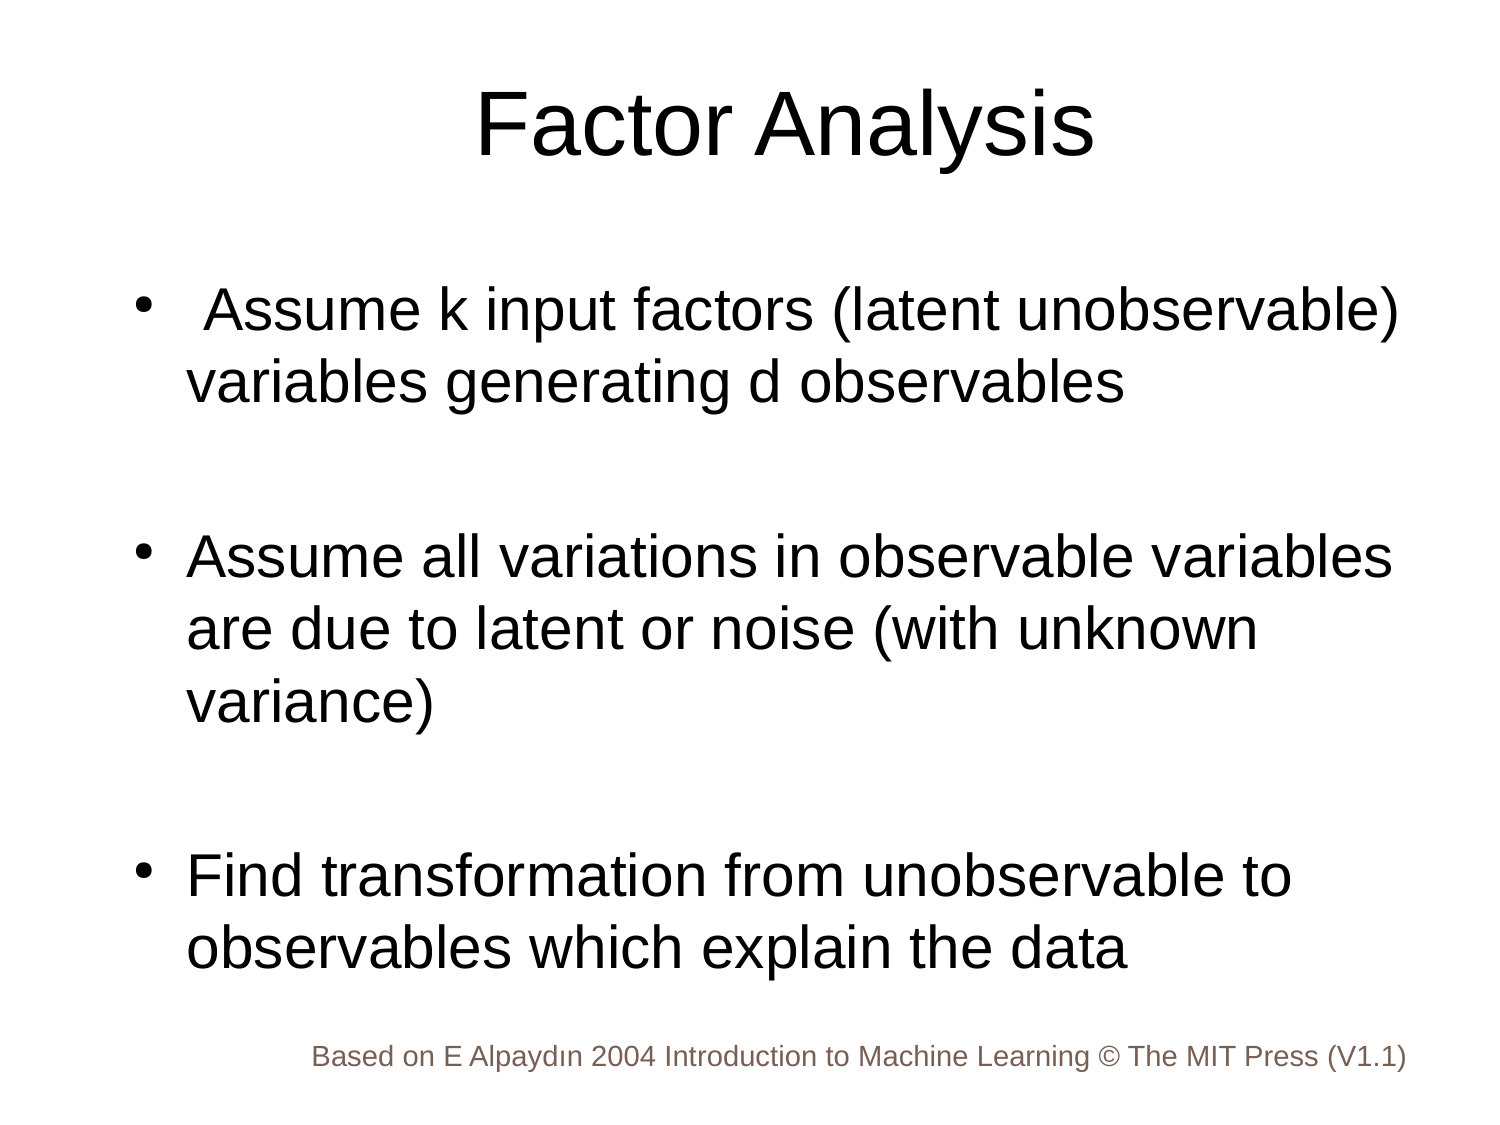

# Factor Analysis
 Assume k input factors (latent unobservable) variables generating d observables
Assume all variations in observable variables are due to latent or noise (with unknown variance)
Find transformation from unobservable to observables which explain the data
Based on E Alpaydın 2004 Introduction to Machine Learning © The MIT Press (V1.1)